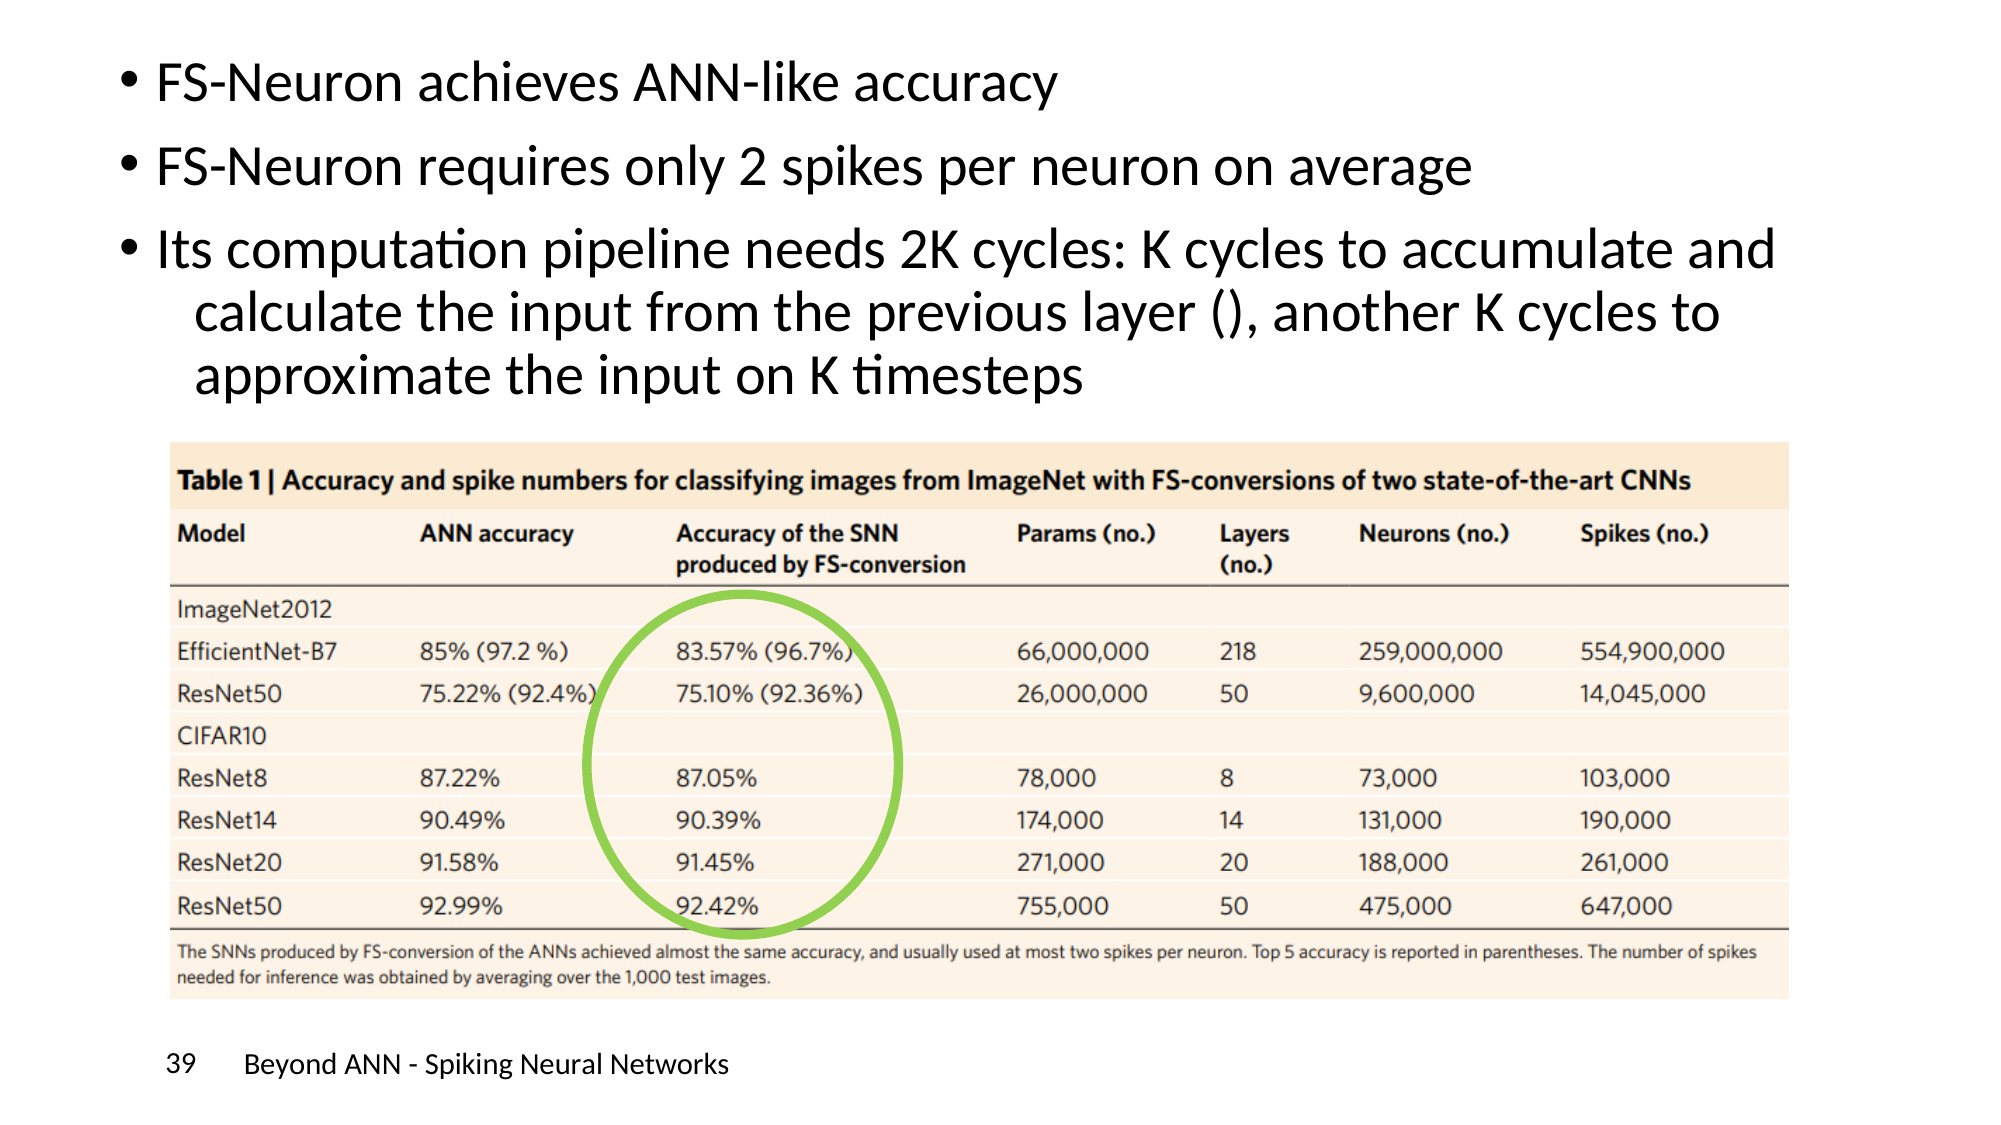

# FS-Neuron achieves ANN-like accuracy
FS-Neuron requires only 2 spikes per neuron on average
Its computation pipeline needs 2K cycles: K cycles to accumulate and calculate the input from the previous layer (), another K cycles to approximate the input on K timesteps
Beyond ANN - Spiking Neural Networks